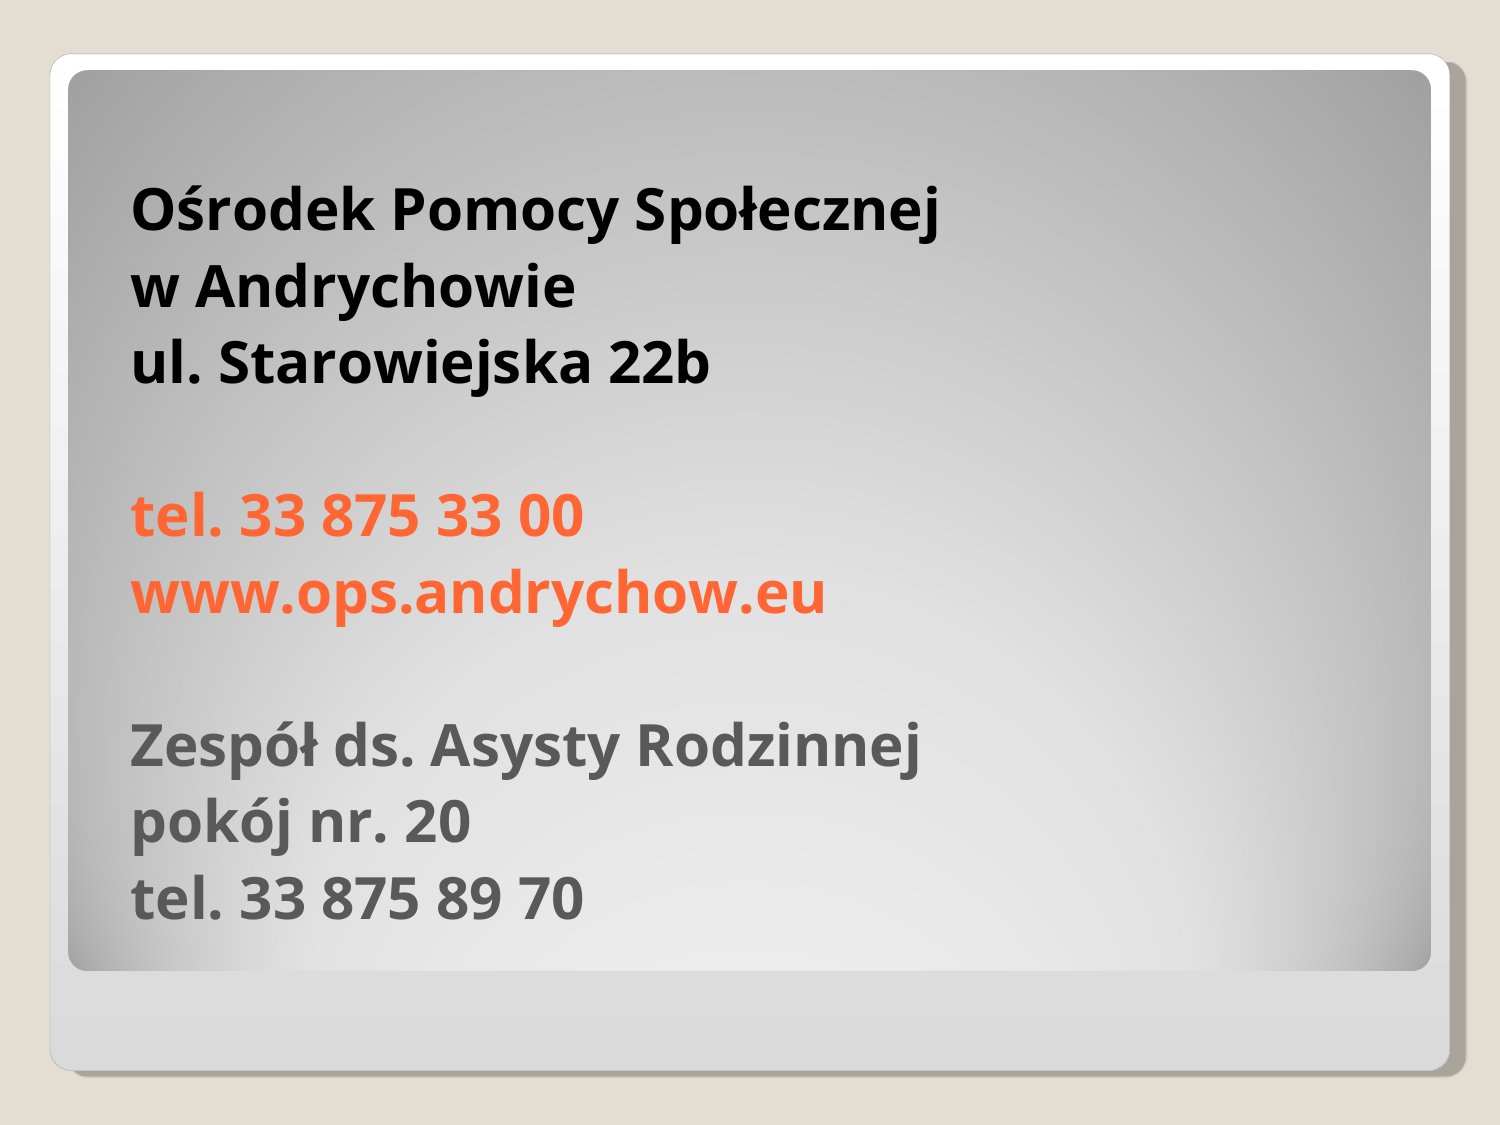

Ośrodek Pomocy Społecznej
w Andrychowie
ul. Starowiejska 22b
tel. 33 875 33 00
www.ops.andrychow.eu
Zespół ds. Asysty Rodzinnej
pokój nr. 20
tel. 33 875 89 70